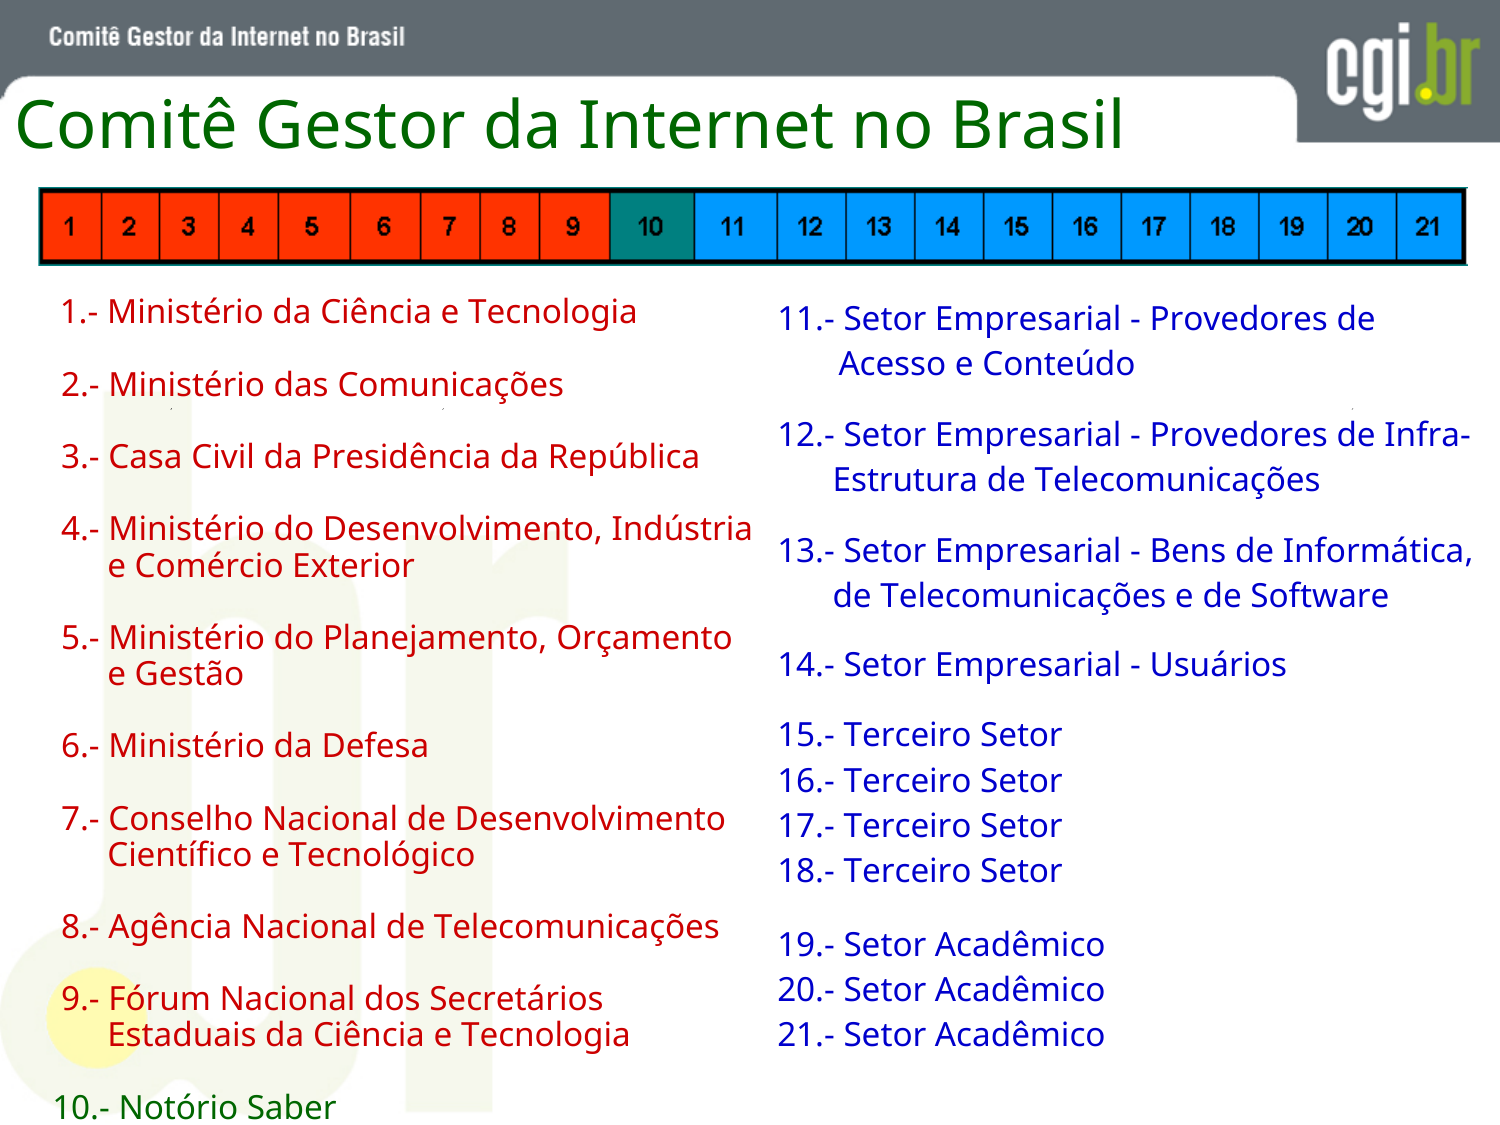

# Comitê Gestor da Internet no Brasil
 1.- Ministério da Ciência e Tecnologia
 2.- Ministério das Comunicações
 3.- Casa Civil da Presidência da República
 4.- Ministério do Desenvolvimento, Indústria e Comércio Exterior
 5.- Ministério do Planejamento, Orçamento e Gestão
 6.- Ministério da Defesa
 7.- Conselho Nacional de Desenvolvimento Científico e Tecnológico
 8.- Agência Nacional de Telecomunicações
 9.- Fórum Nacional dos Secretários Estaduais da Ciência e Tecnologia
10.- Notório Saber
11.- Setor Empresarial - Provedores de
 Acesso e Conteúdo
12.- Setor Empresarial - Provedores de Infra-Estrutura de Telecomunicações
13.- Setor Empresarial - Bens de Informática, de Telecomunicações e de Software
14.- Setor Empresarial - Usuários
15.- Terceiro Setor
16.- Terceiro Setor
17.- Terceiro Setor
18.- Terceiro Setor
19.- Setor Acadêmico
20.- Setor Acadêmico
21.- Setor Acadêmico